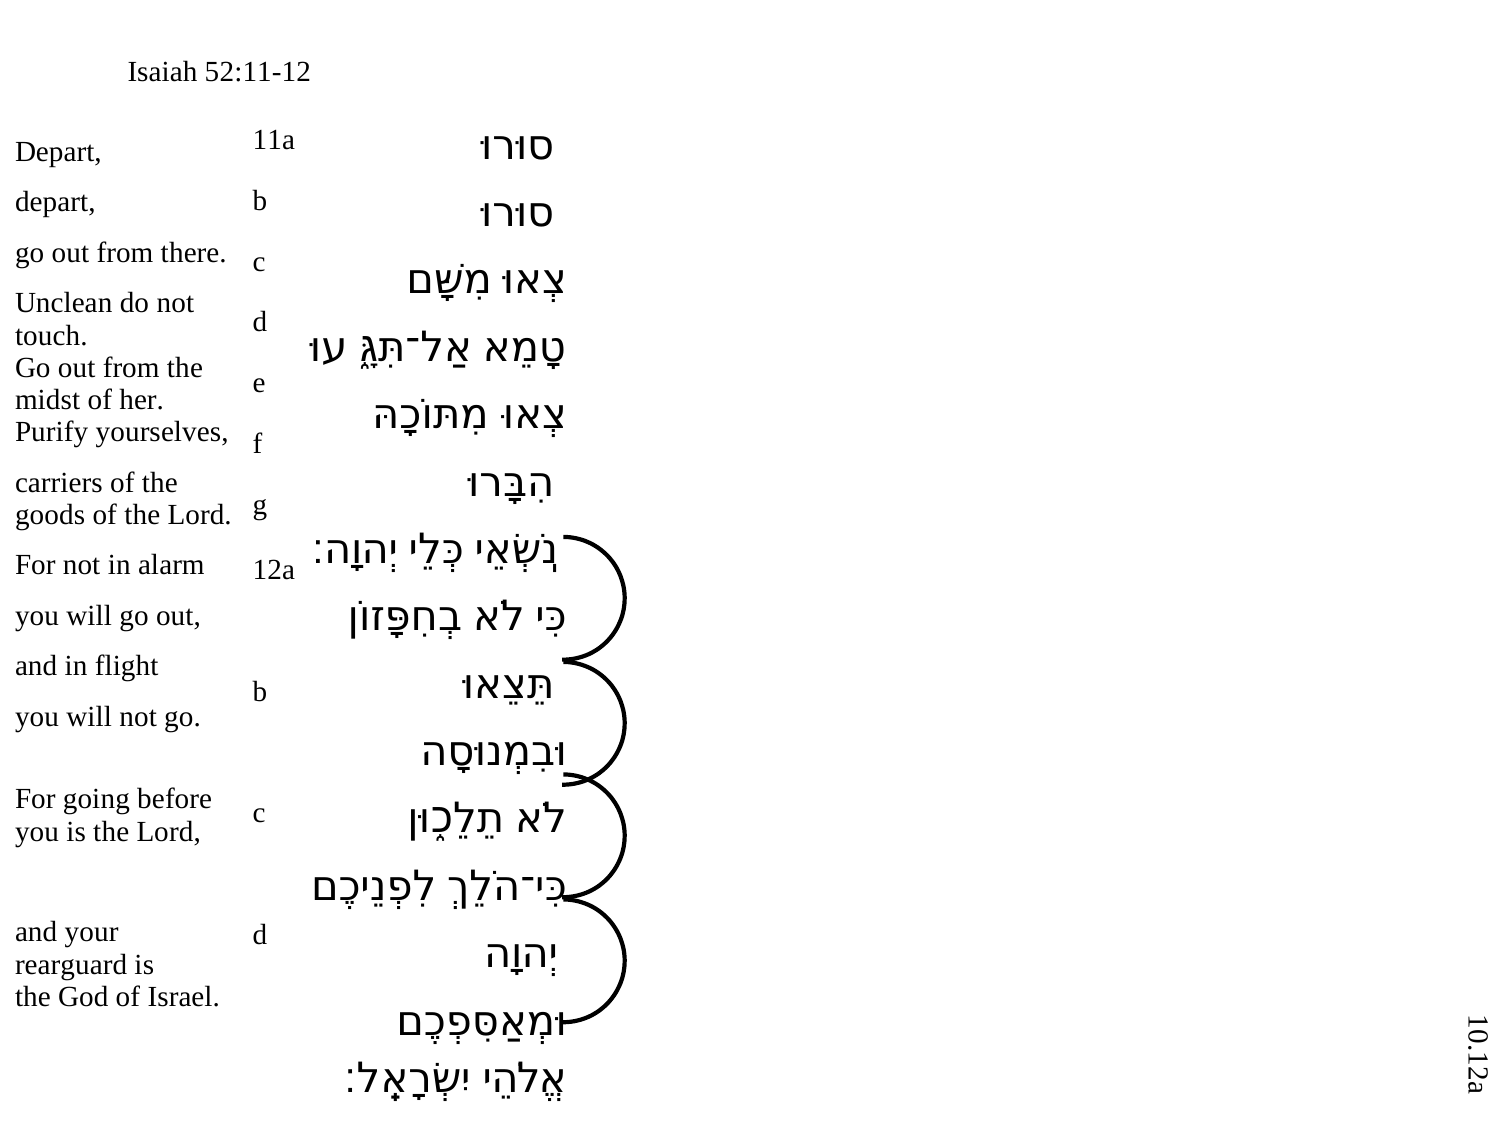

Isaiah 52:11-12
סוּרוּ
סוּרוּ
 צְאוּ מִשָּׁם
טָמֵא אַל־תִּגָּ֑עוּ
 צְאוּ מִתּוֹכָהּ
 הִבָּרוּ
נֹֽשְׂאֵי כְּלֵי יְהוָה׃
כִּי לֹא בְחִפָּזוֹן
תֵּצֵאוּ
 וּבִמְנוּסָה
לֹא תֵלֵכ֑וּן
כִּי־הֹלֵךְ לִפְנֵיכֶם
יְהוָה
וּמְאַסִּפְכֶם
אֱלֹהֵי יִשְׂרָאֵֽל׃
11a
b
c
d
e
f
g
Depart,
depart,
go out from there.
Unclean do not touch.
Go out from the midst of her. Purify yourselves,
carriers of the goods of the Lord.
For not in alarm
you will go out,
and in flight
you will not go.
For going before you is the Lord,
and your rearguard is
the God of Israel.
12a
b
c
d
10.12a